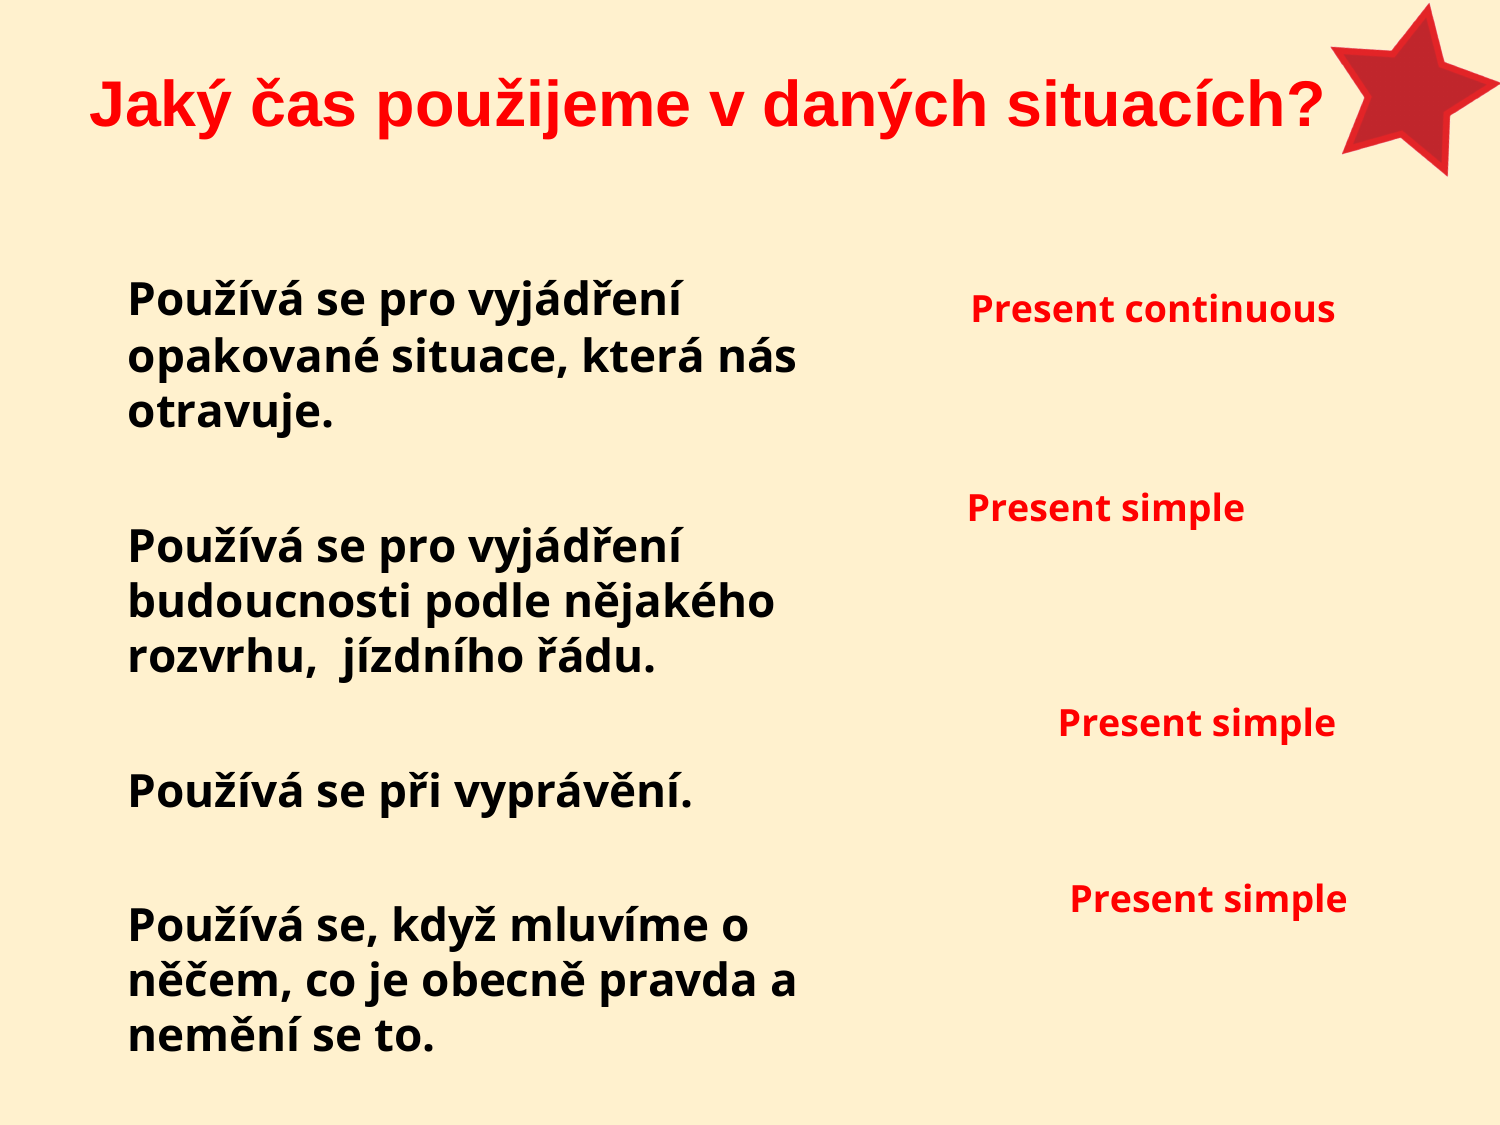

Jaký čas použijeme v daných situacích?
	Používá se pro vyjádření opakované situace, která nás otravuje.
	Používá se pro vyjádření budoucnosti podle nějakého rozvrhu, jízdního řádu.
	Používá se při vyprávění.
	Používá se, když mluvíme o něčem, co je obecně pravda a nemění se to.
Present continuous
Present simple
Present simple
Present simple